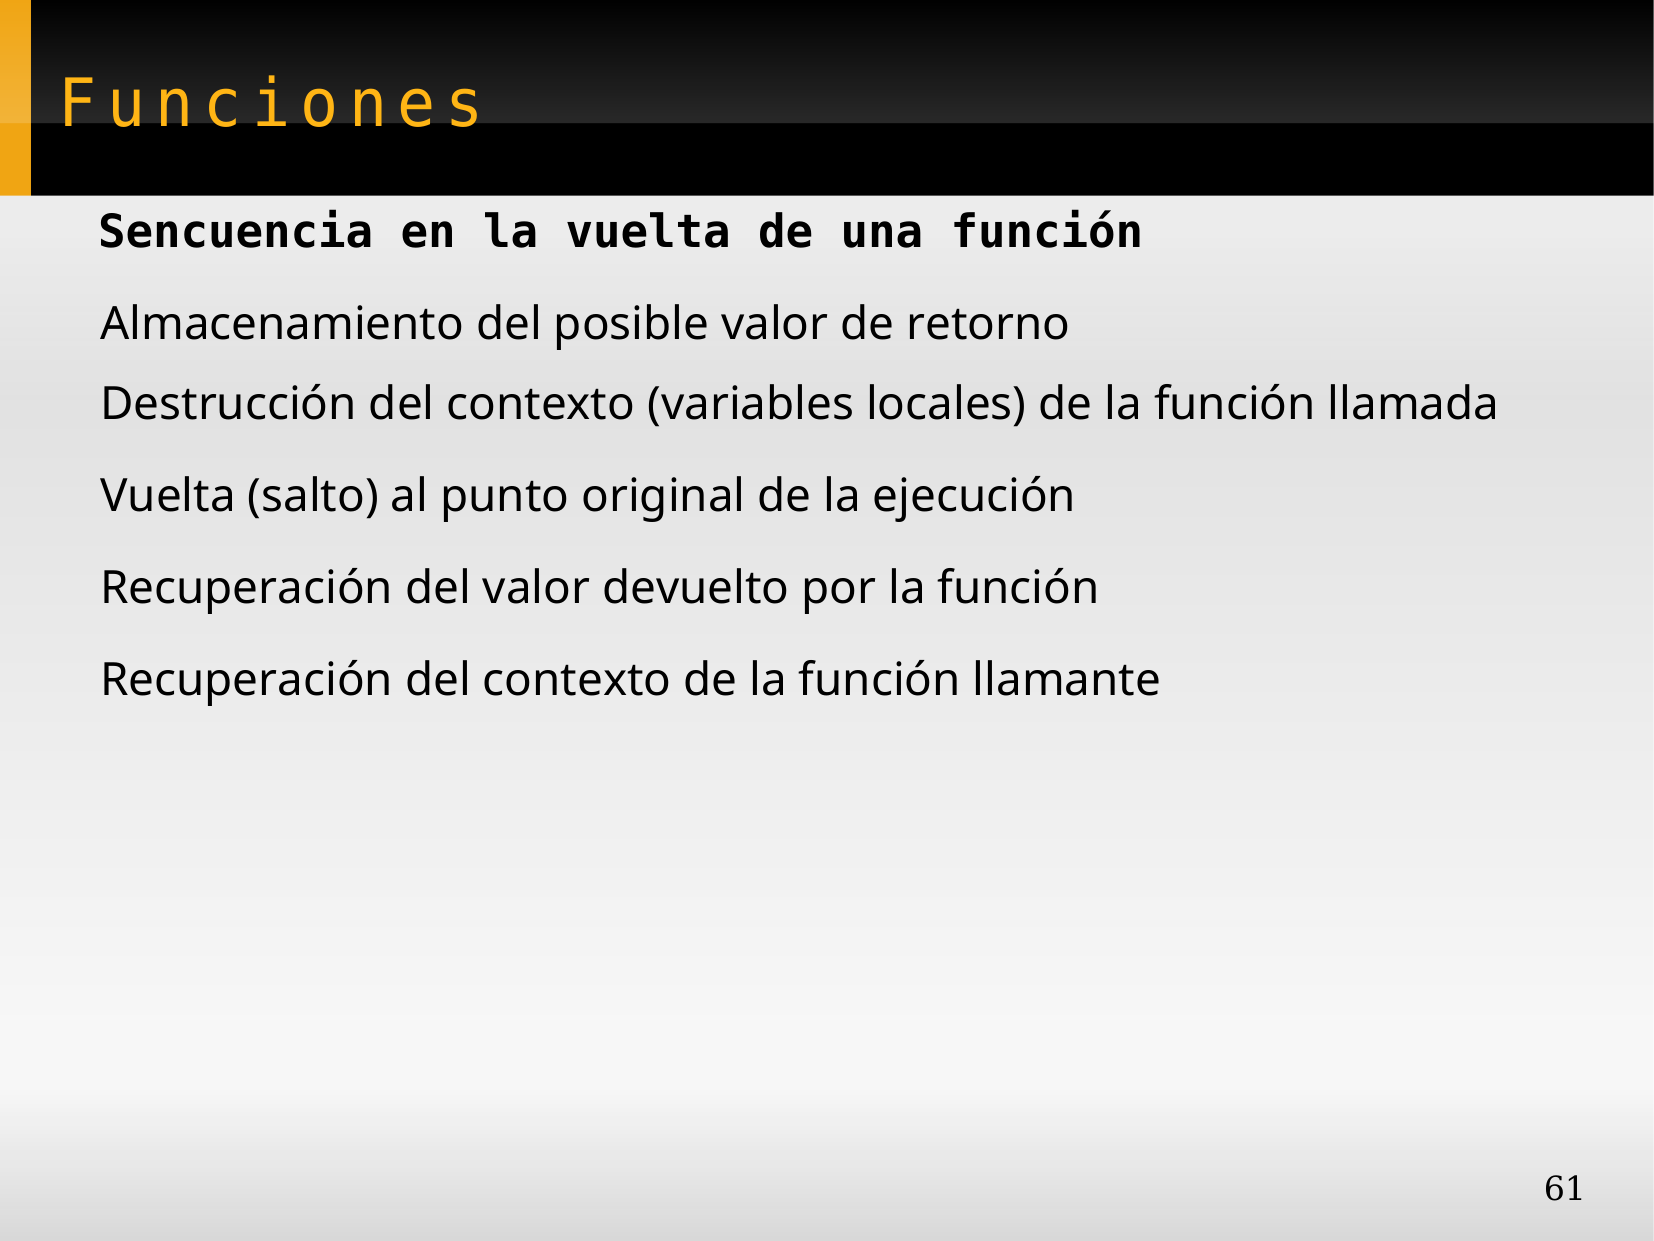

# Funciones
Sencuencia en la vuelta de una función
Almacenamiento del posible valor de retorno
Destrucción del contexto (variables locales) de la función llamada
Vuelta (salto) al punto original de la ejecución
Recuperación del valor devuelto por la función
Recuperación del contexto de la función llamante
61